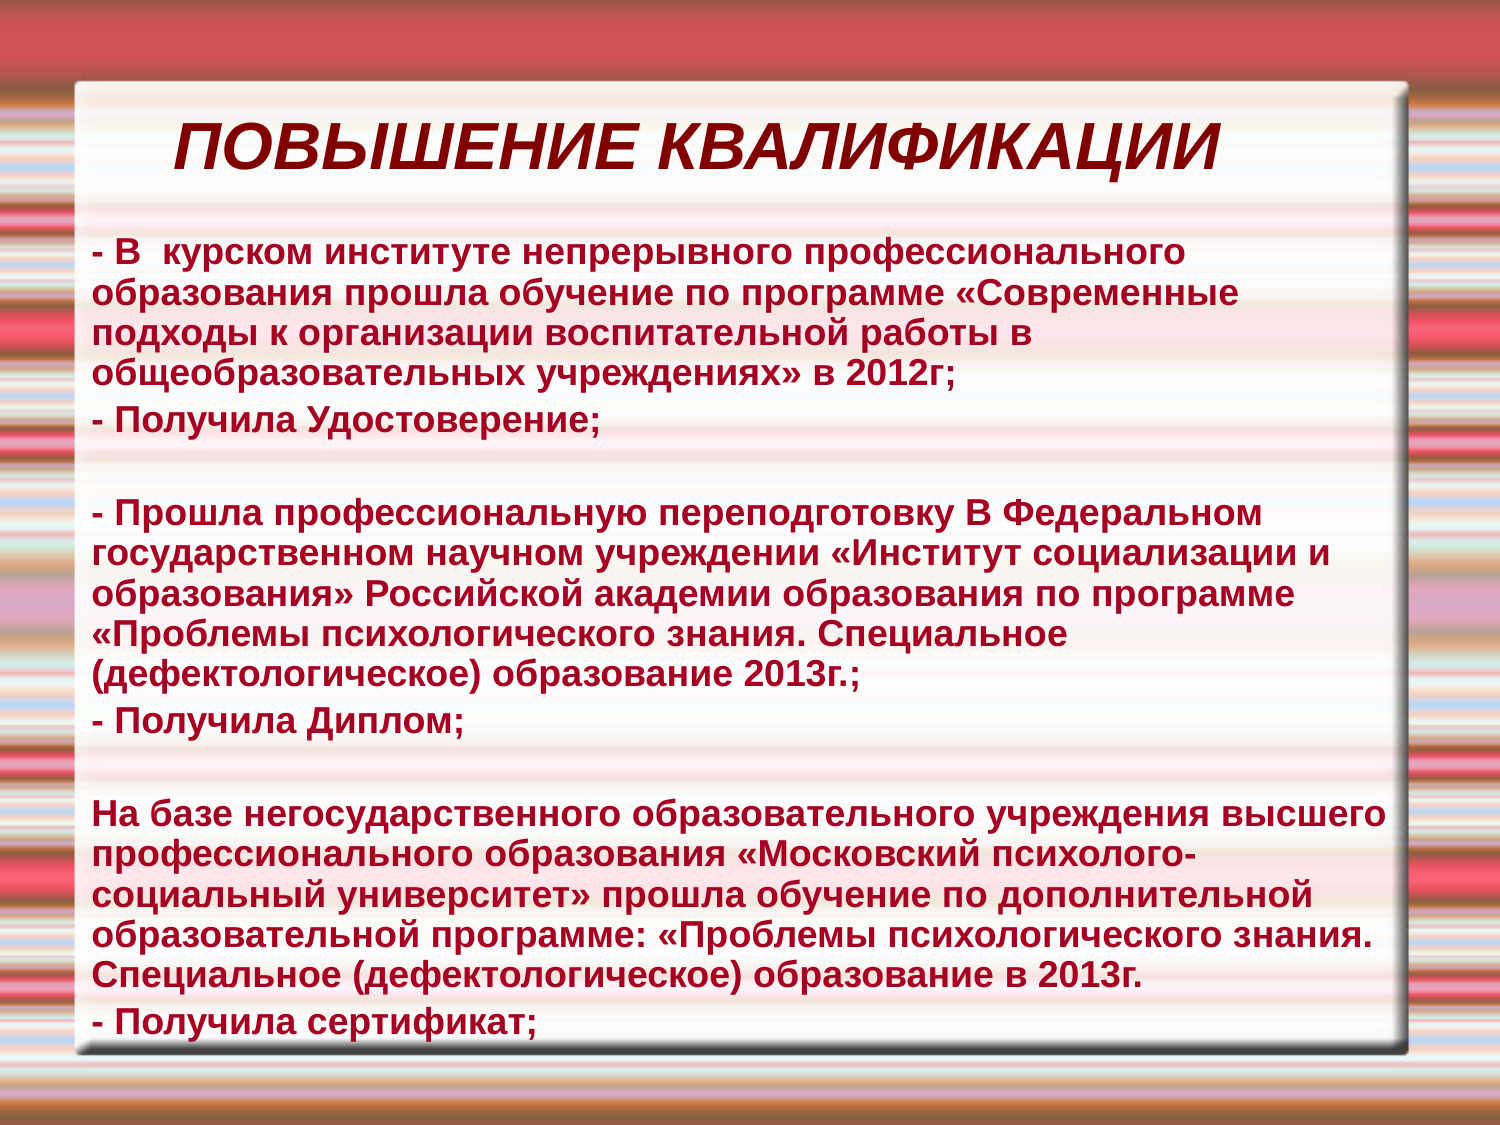

# ПОВЫШЕНИЕ КВАЛИФИКАЦИИ
- В курском институте непрерывного профессионального образования прошла обучение по программе «Современные подходы к организации воспитательной работы в общеобразовательных учреждениях» в 2012г;
- Получила Удостоверение;
- Прошла профессиональную переподготовку В Федеральном государственном научном учреждении «Институт социализации и образования» Российской академии образования по программе «Проблемы психологического знания. Специальное (дефектологическое) образование 2013г.;
- Получила Диплом;
На базе негосударственного образовательного учреждения высшего профессионального образования «Московский психолого- социальный университет» прошла обучение по дополнительной образовательной программе: «Проблемы психологического знания. Специальное (дефектологическое) образование в 2013г.
- Получила сертификат;